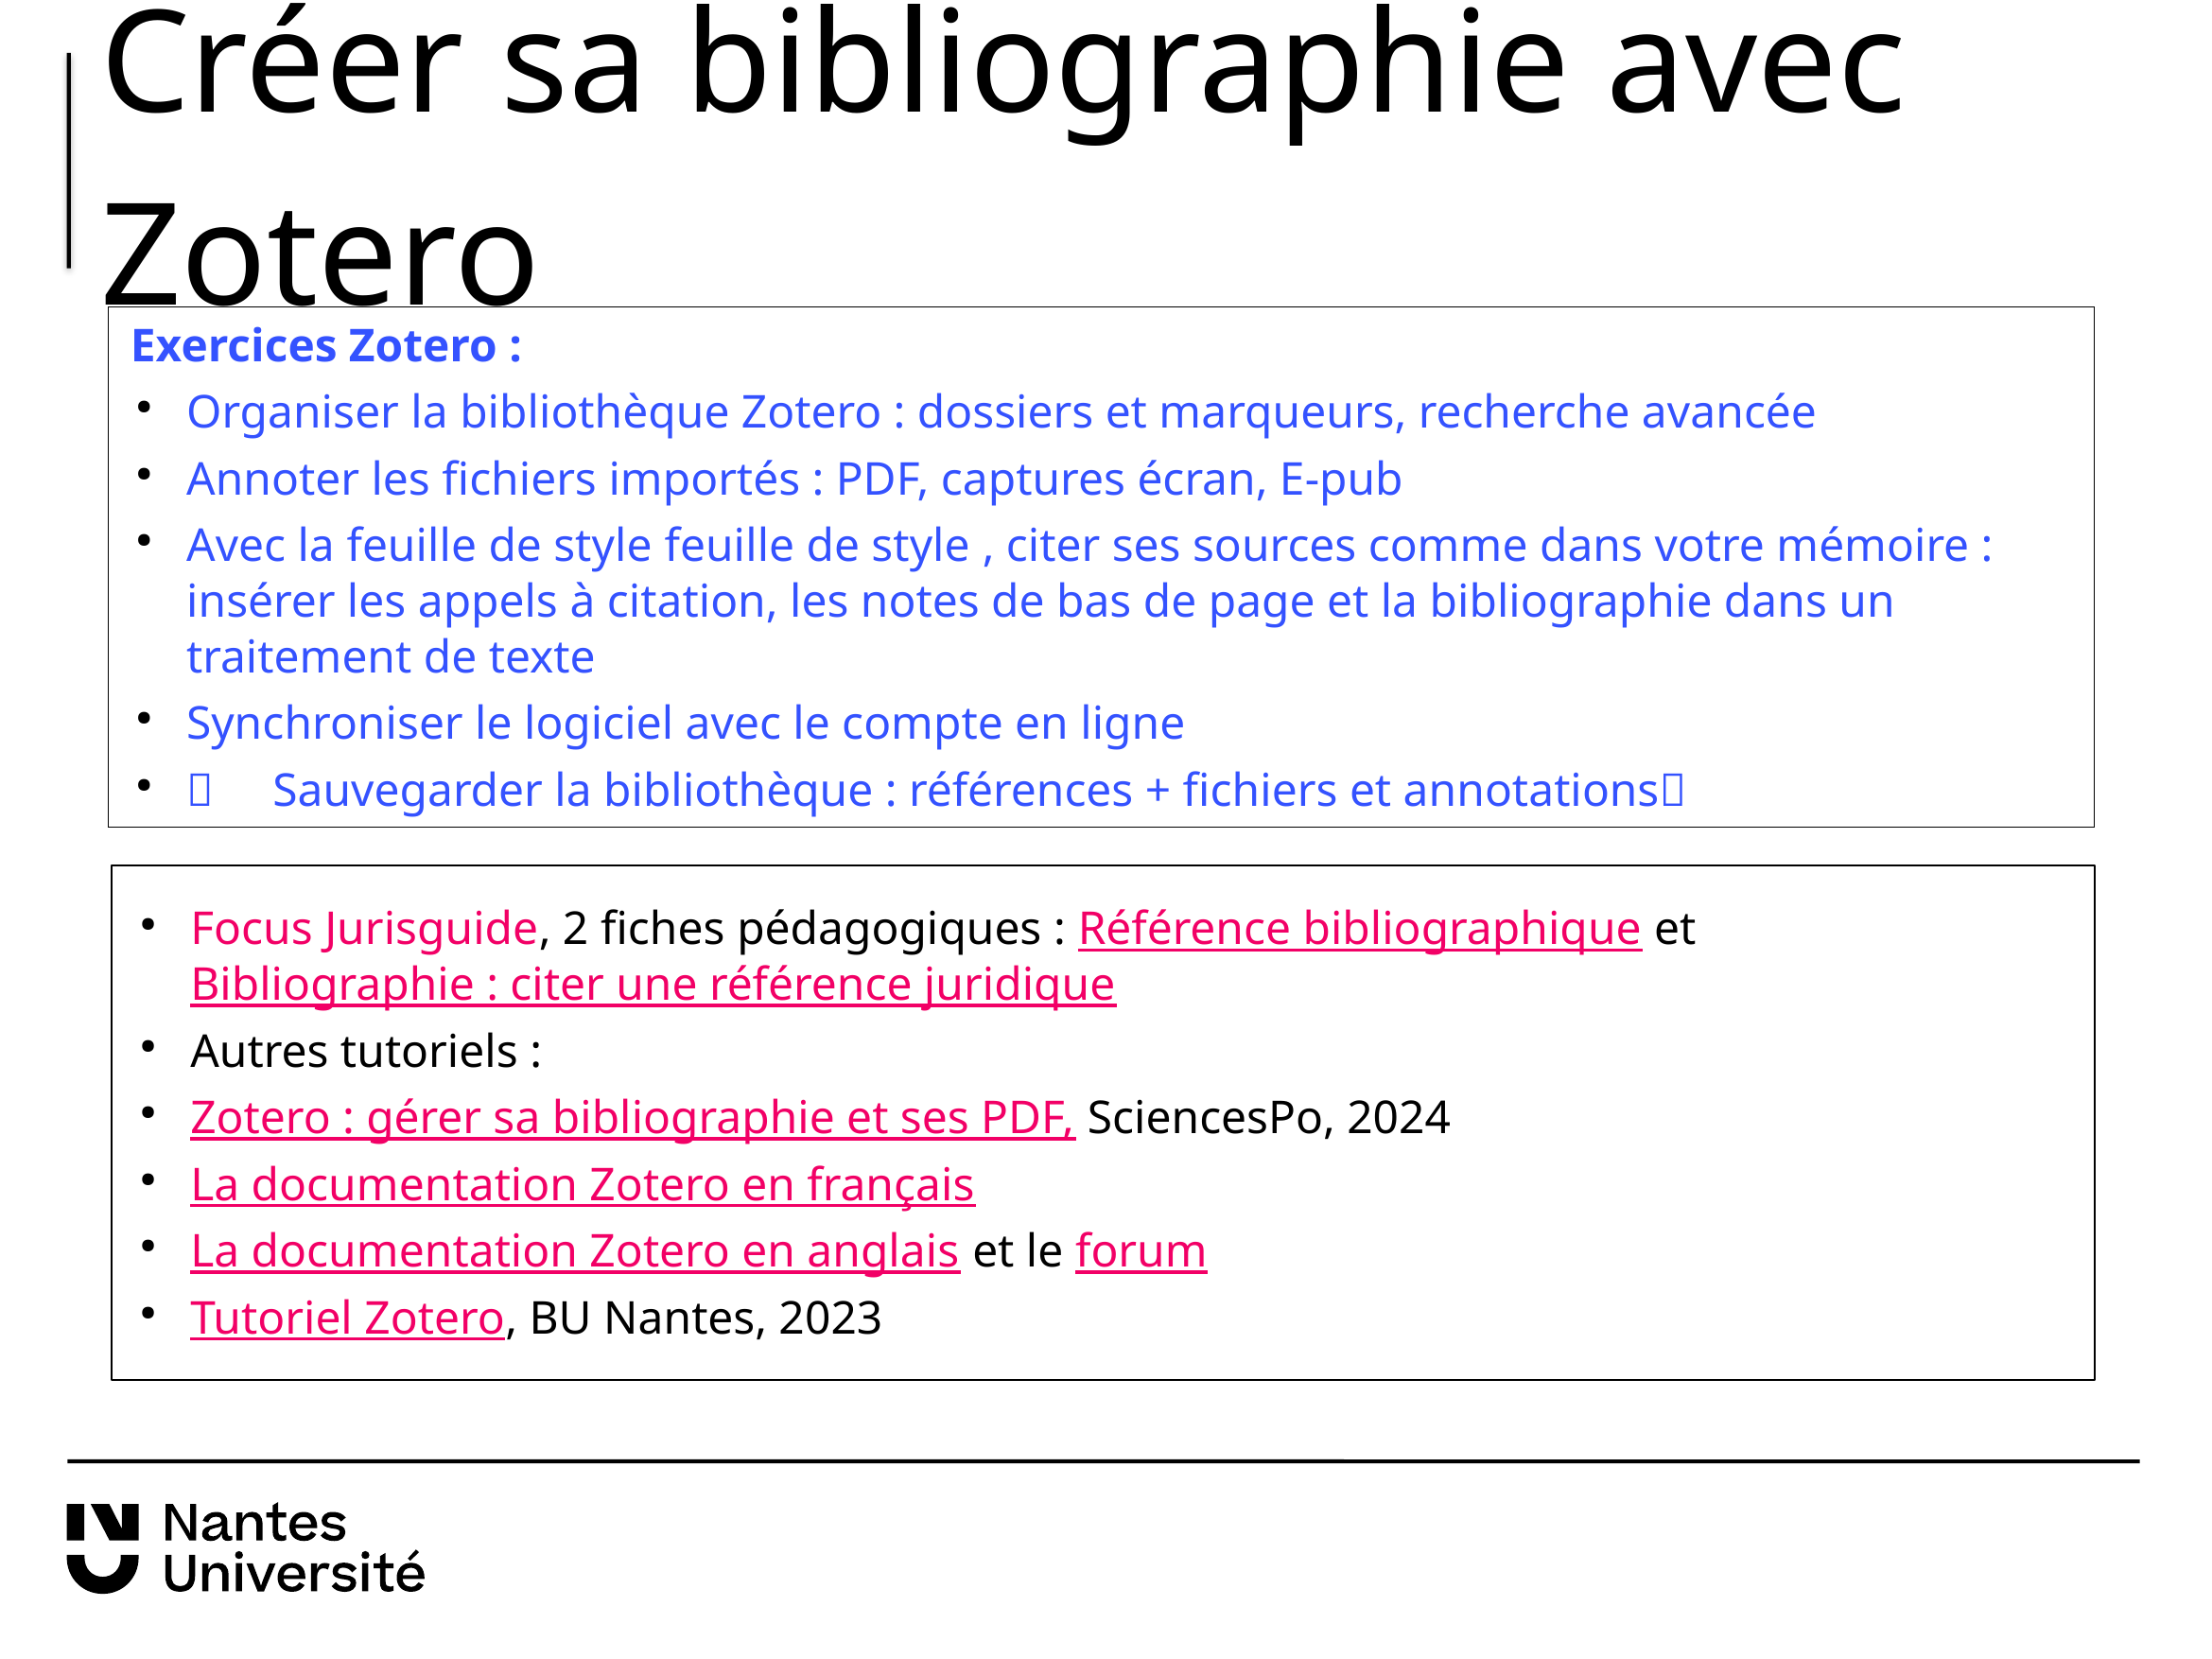

# Créer sa bibliographie avec Zotero
Exercices Zotero :
Organiser la bibliothèque Zotero : dossiers et marqueurs, recherche avancée
Annoter les fichiers importés : PDF, captures écran, E-pub
Avec la feuille de style feuille de style , citer ses sources comme dans votre mémoire : insérer les appels à citation, les notes de bas de page et la bibliographie dans un traitement de texte
Synchroniser le logiciel avec le compte en ligne
🚩 Sauvegarder la bibliothèque : références + fichiers et annotations🚩
Focus Jurisguide, 2 fiches pédagogiques : Référence bibliographique et Bibliographie : citer une référence juridique
Autres tutoriels :
Zotero : gérer sa bibliographie et ses PDF, SciencesPo, 2024
La documentation Zotero en français
La documentation Zotero en anglais et le forum
Tutoriel Zotero, BU Nantes, 2023